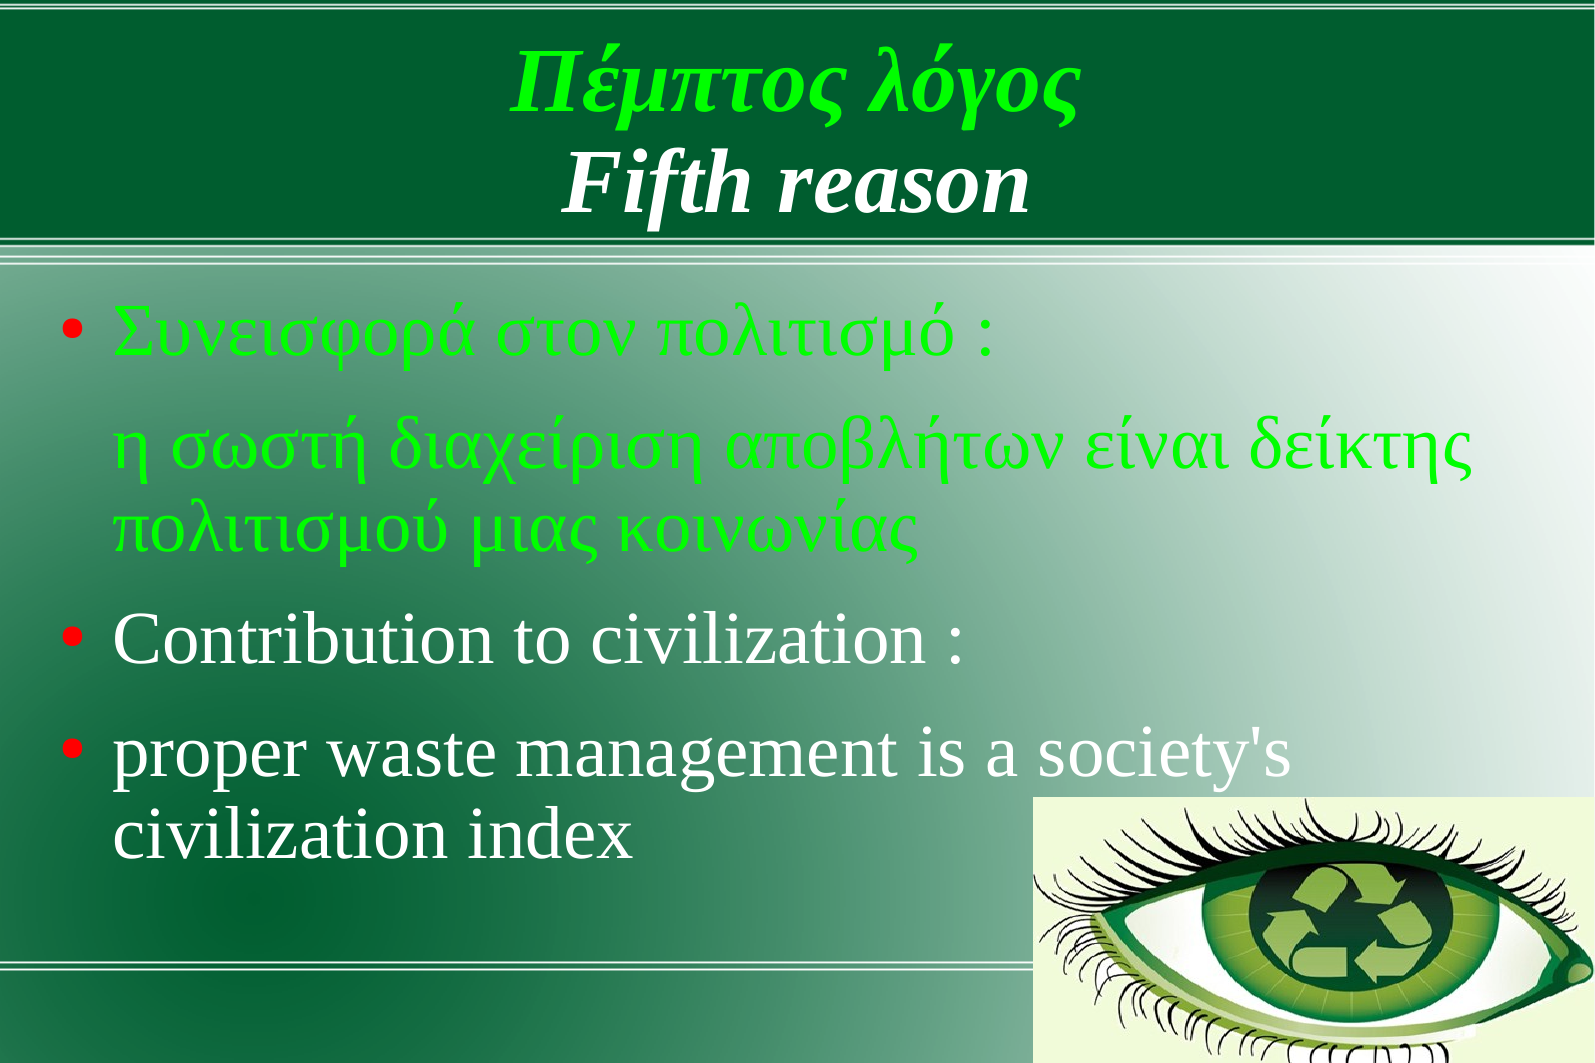

# Πέμπτος λόγος Fifth reason
Συνεισφορά στον πολιτισμό :
η σωστή διαχείριση αποβλήτων είναι δείκτης πολιτισμού μιας κοινωνίας
Contribution to civilization :
proper waste management is a society's civilization index